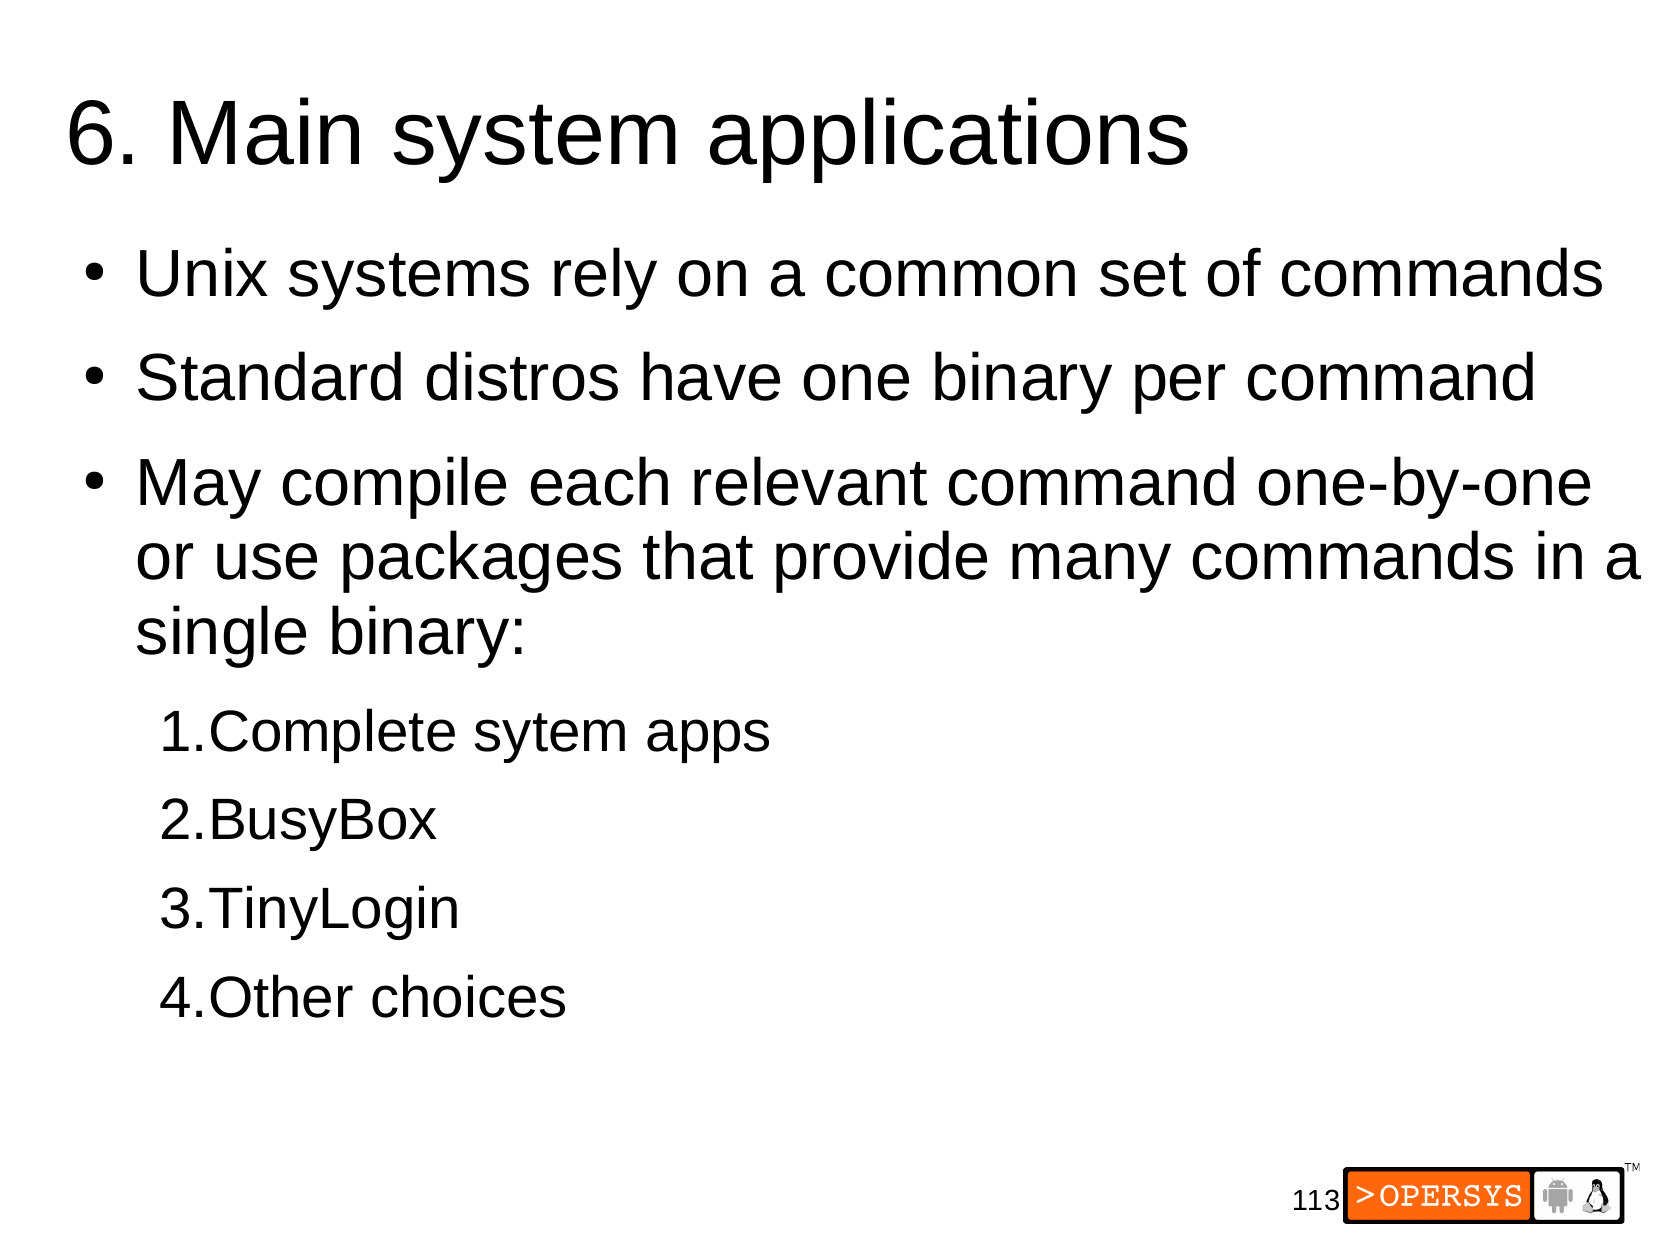

# 6. Main system applications
Unix systems rely on a common set of commands
Standard distros have one binary per command
May compile each relevant command one-by-one or use packages that provide many commands in a single binary:
Complete sytem apps
BusyBox
TinyLogin
Other choices